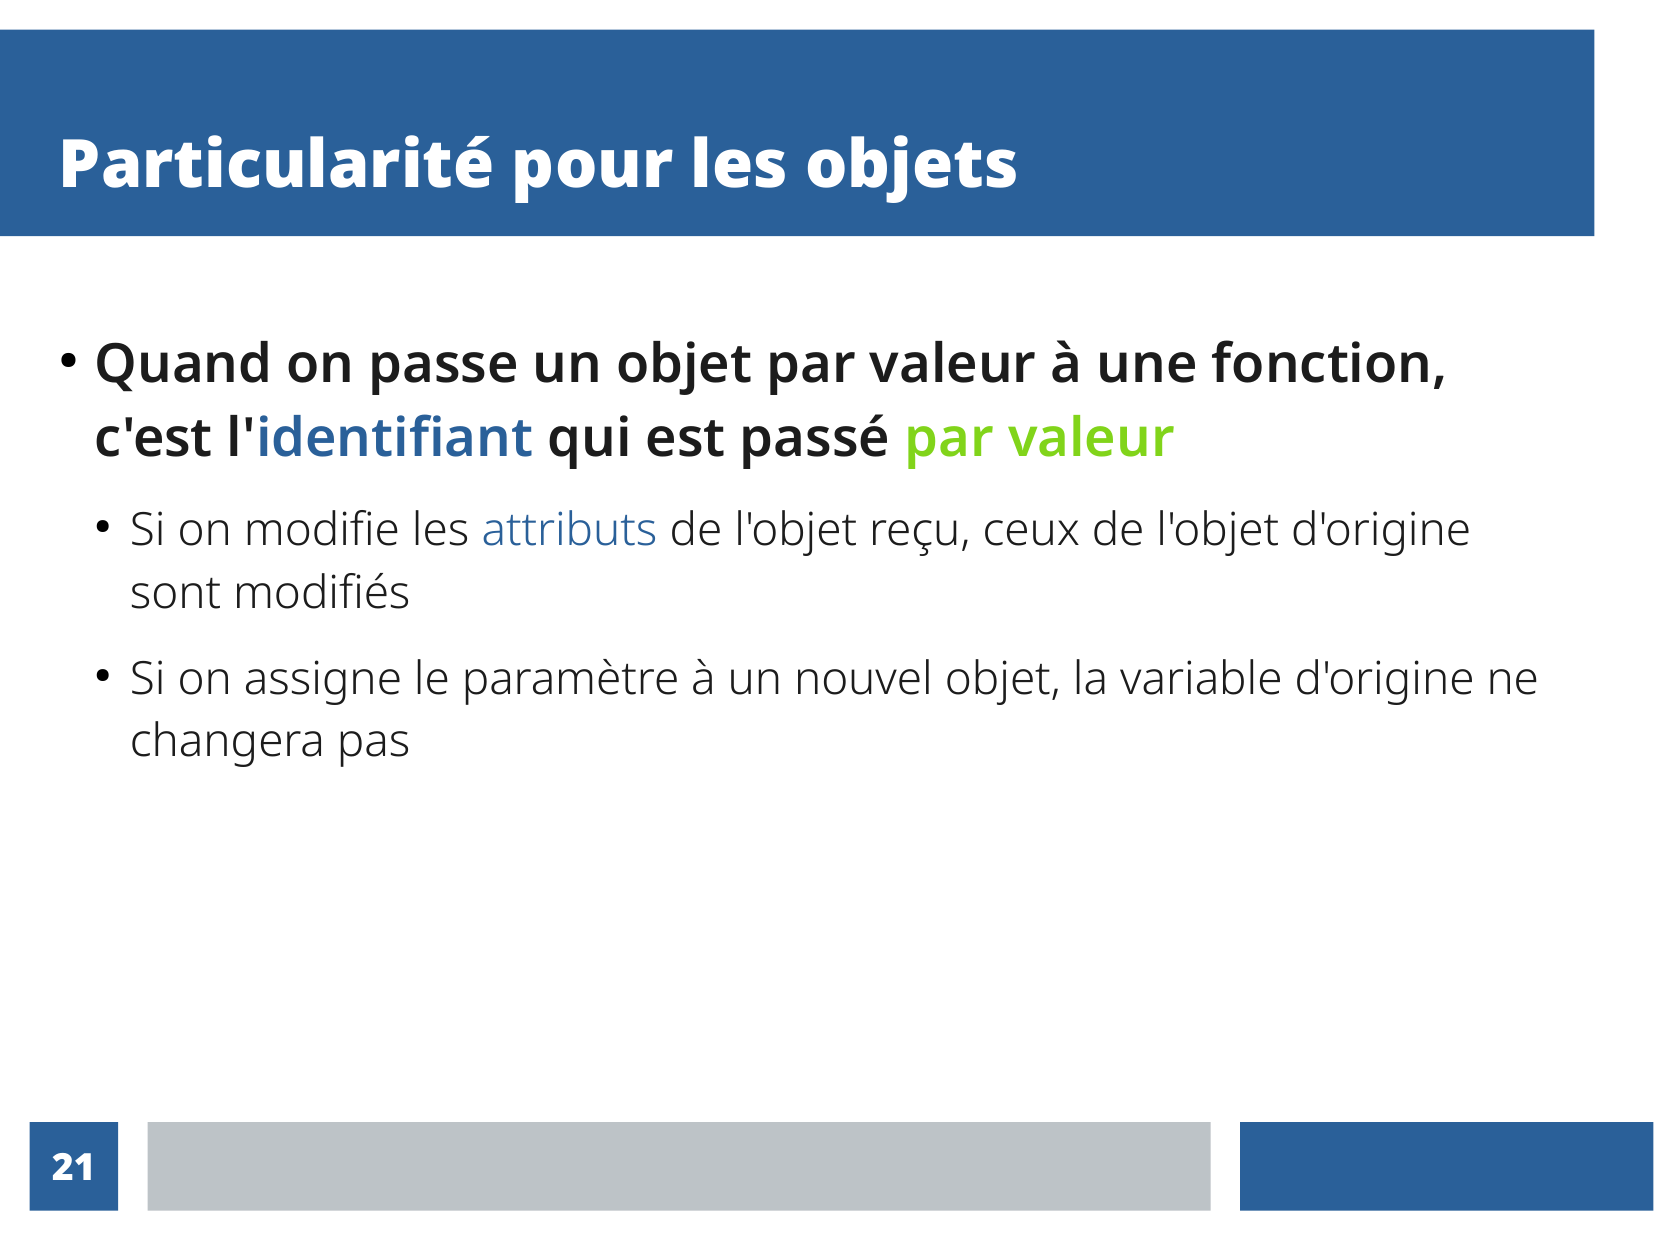

# Particularité pour les objets
Quand on passe un objet par valeur à une fonction, c'est l'identifiant qui est passé par valeur
Si on modifie les attributs de l'objet reçu, ceux de l'objet d'origine sont modifiés
Si on assigne le paramètre à un nouvel objet, la variable d'origine ne changera pas
21